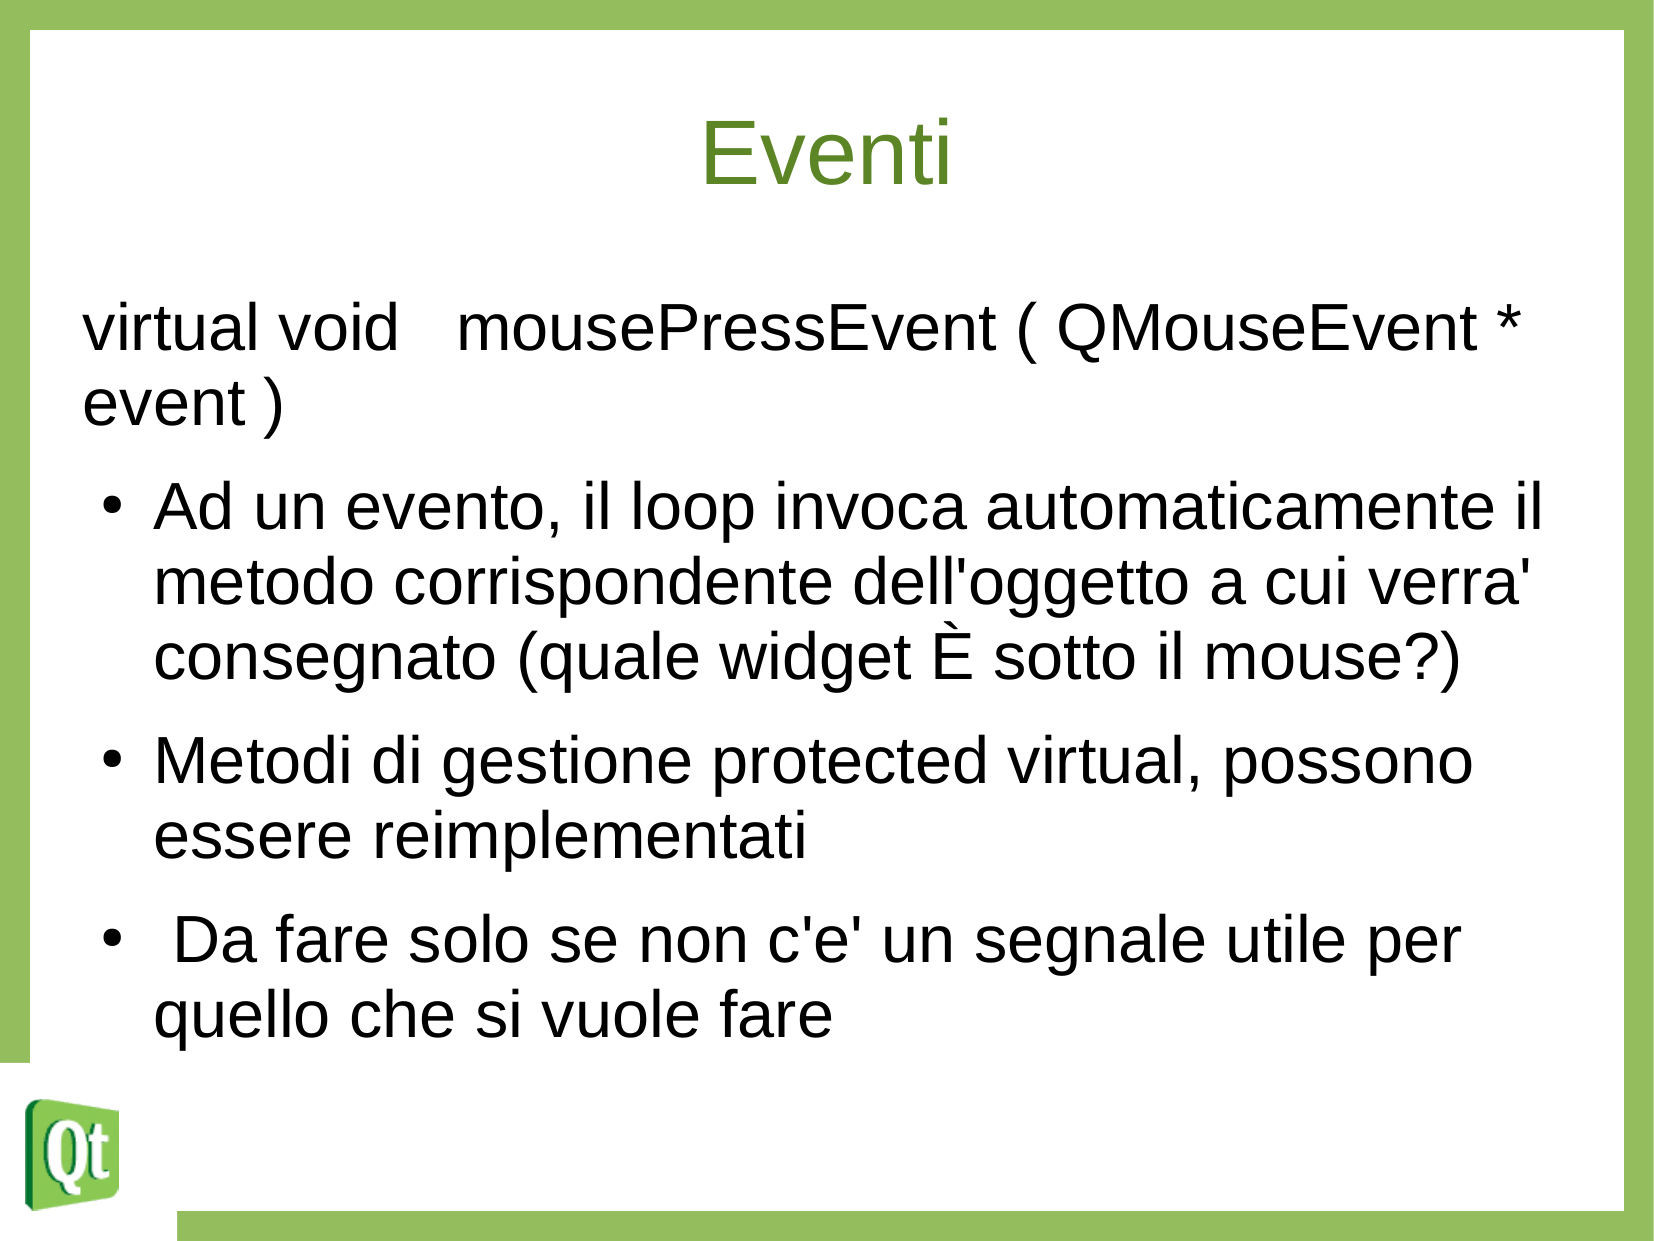

# Eventi
virtual void mousePressEvent ( QMouseEvent * event )
Ad un evento, il loop invoca automaticamente il metodo corrispondente dell'oggetto a cui verra' consegnato (quale widget È sotto il mouse?)
Metodi di gestione protected virtual, possono essere reimplementati
 Da fare solo se non c'e' un segnale utile per quello che si vuole fare